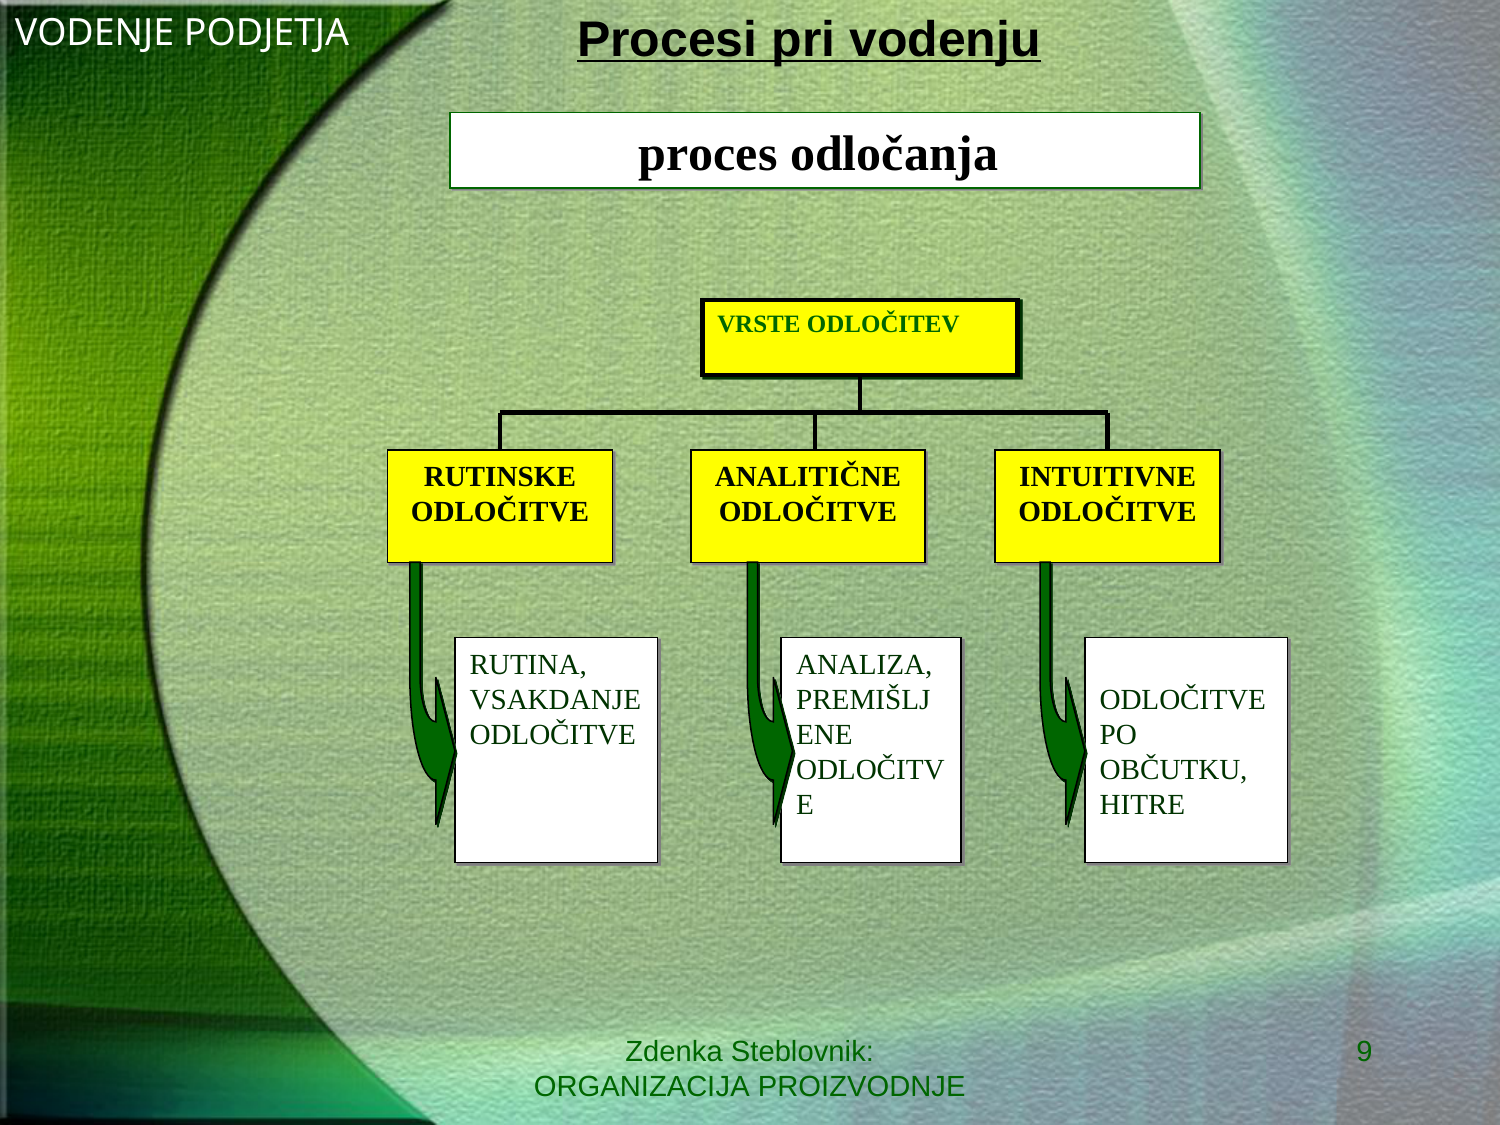

VODENJE PODJETJA
Procesi pri vodenju
proces odločanja
VRSTE ODLOČITEV
RUTINSKE
ODLOČITVE
ANALITIČNE ODLOČITVE
INTUITIVNE ODLOČITVE
RUTINA, VSAKDANJE ODLOČITVE
ANALIZA, PREMIŠLJENE ODLOČITVE
ODLOČITVE PO OBČUTKU, HITRE
Zdenka Steblovnik: ORGANIZACIJA PROIZVODNJE